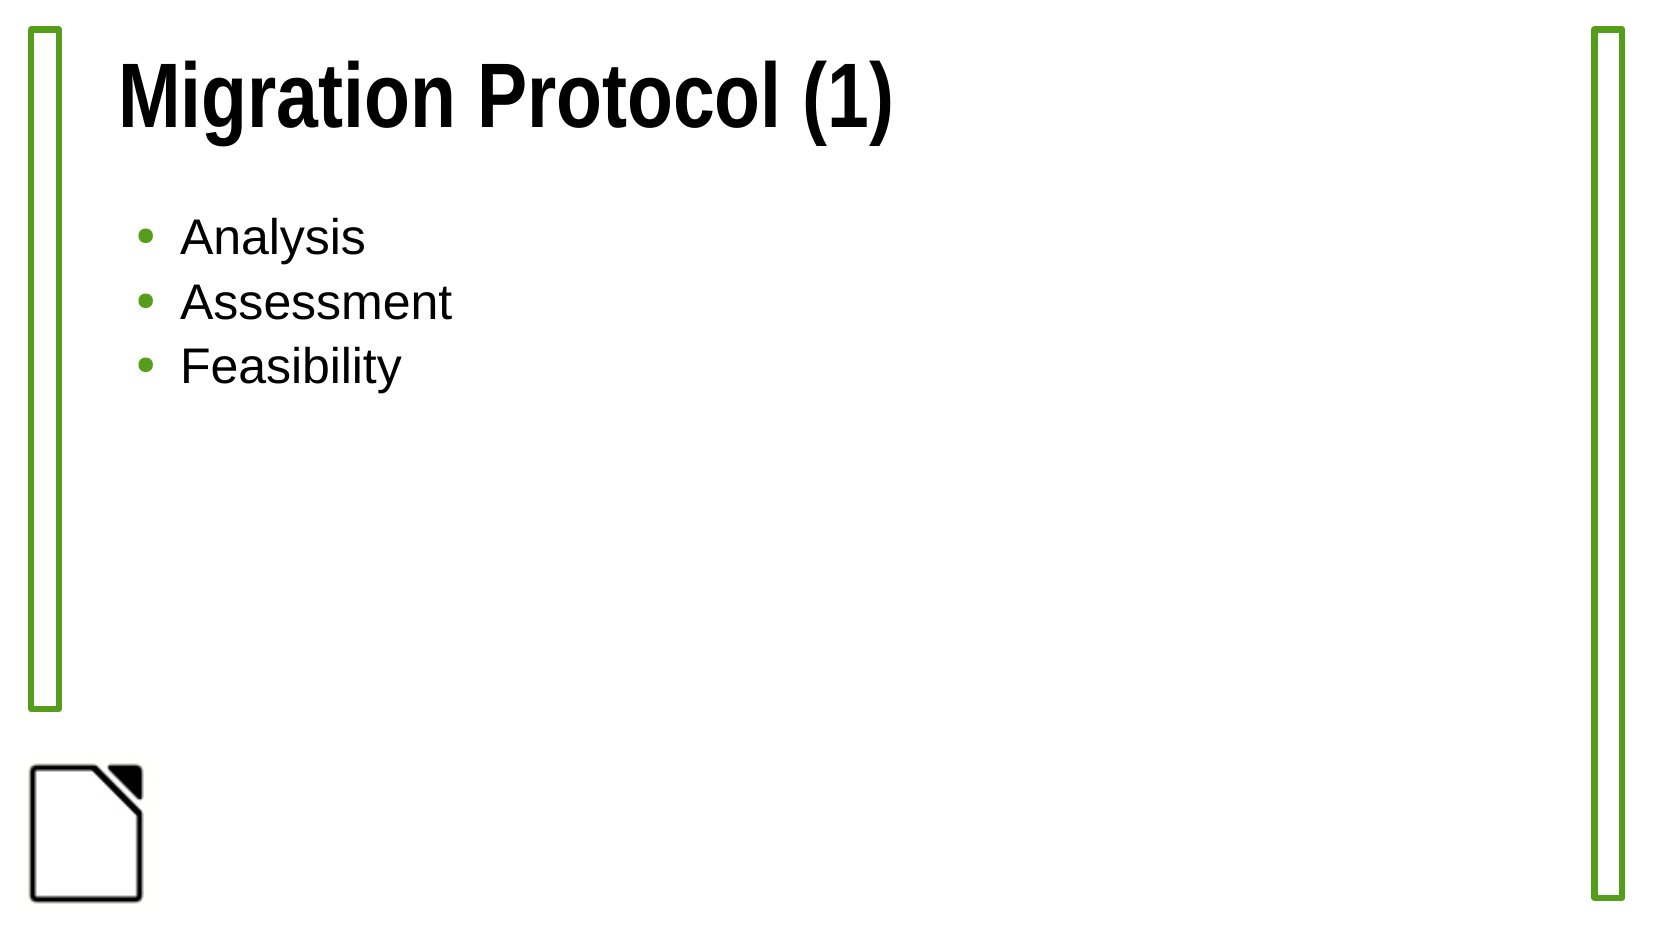

# Migration Protocol (1)
Analysis
Assessment
Feasibility